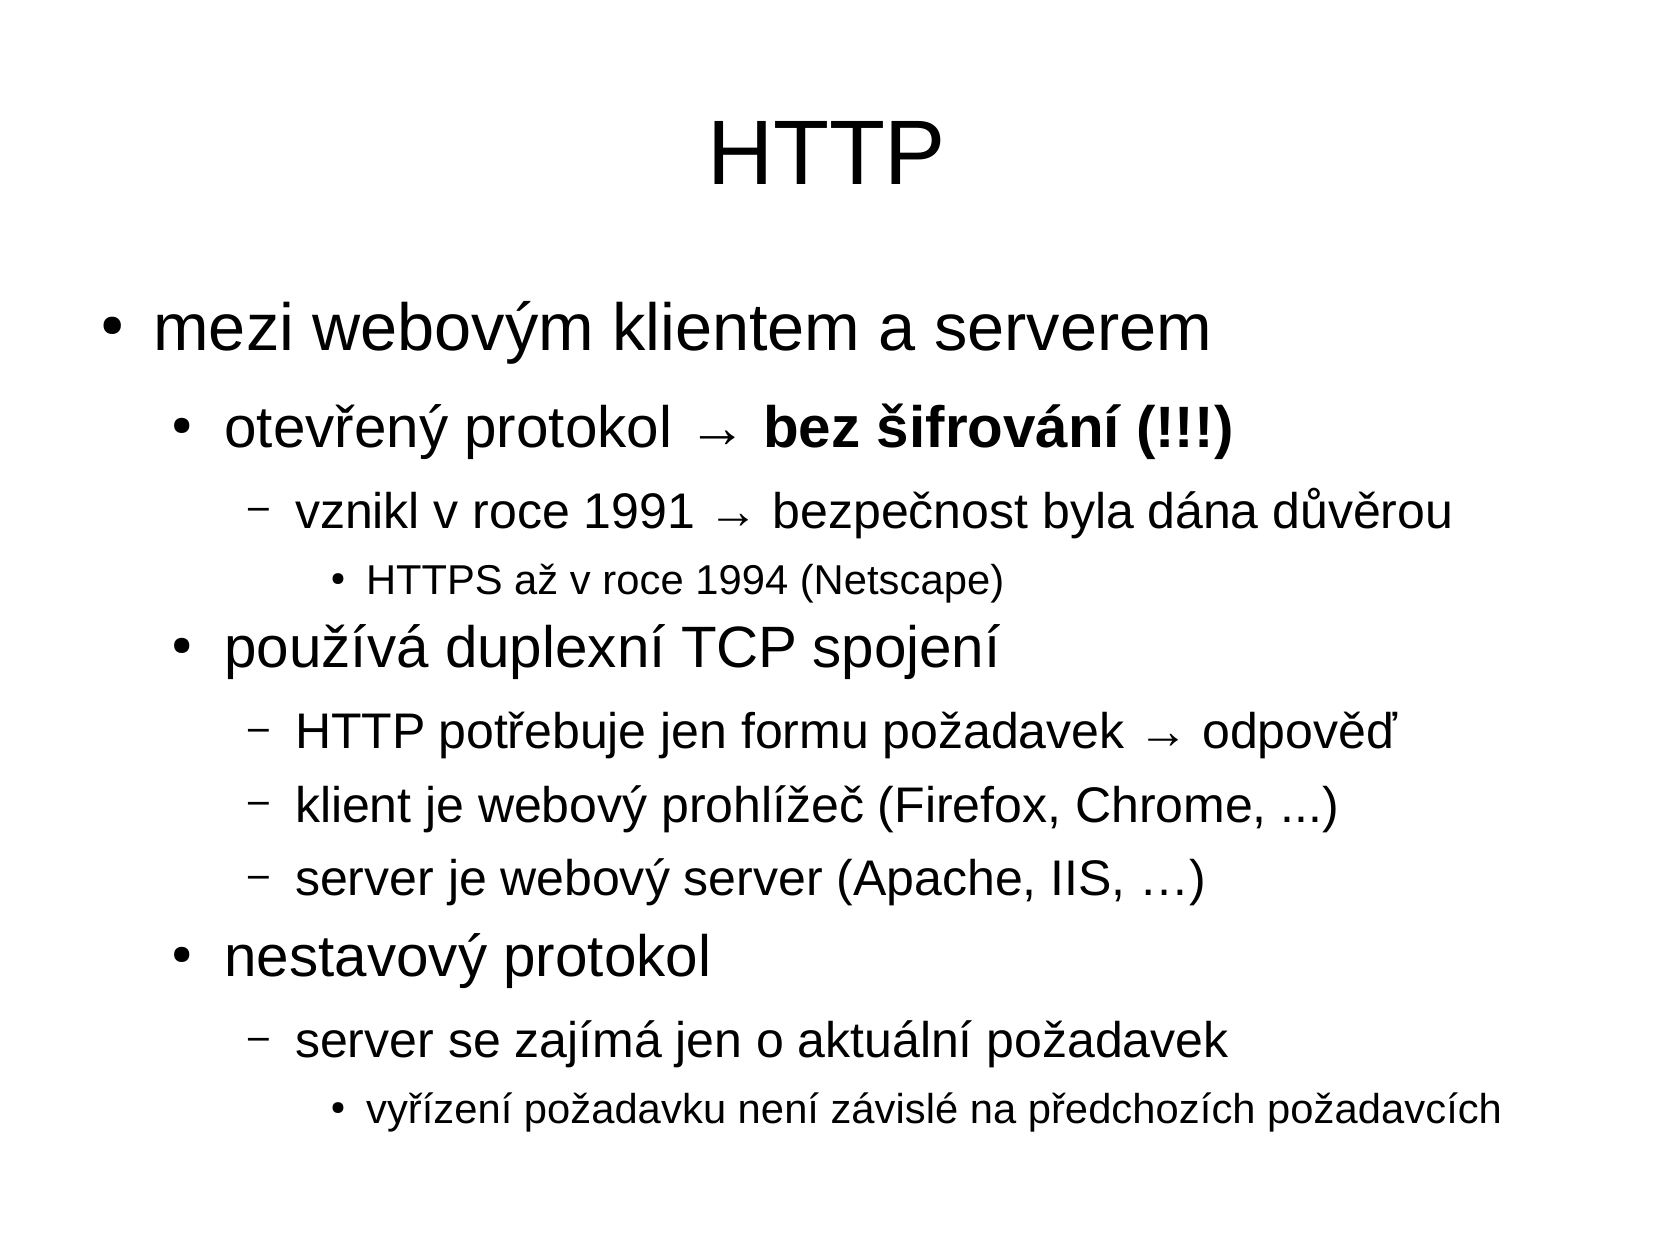

# HTTP
mezi webovým klientem a serverem
otevřený protokol → bez šifrování (!!!)
vznikl v roce 1991 → bezpečnost byla dána důvěrou
HTTPS až v roce 1994 (Netscape)
používá duplexní TCP spojení
HTTP potřebuje jen formu požadavek → odpověď
klient je webový prohlížeč (Firefox, Chrome, ...)
server je webový server (Apache, IIS, …)
nestavový protokol
server se zajímá jen o aktuální požadavek
vyřízení požadavku není závislé na předchozích požadavcích